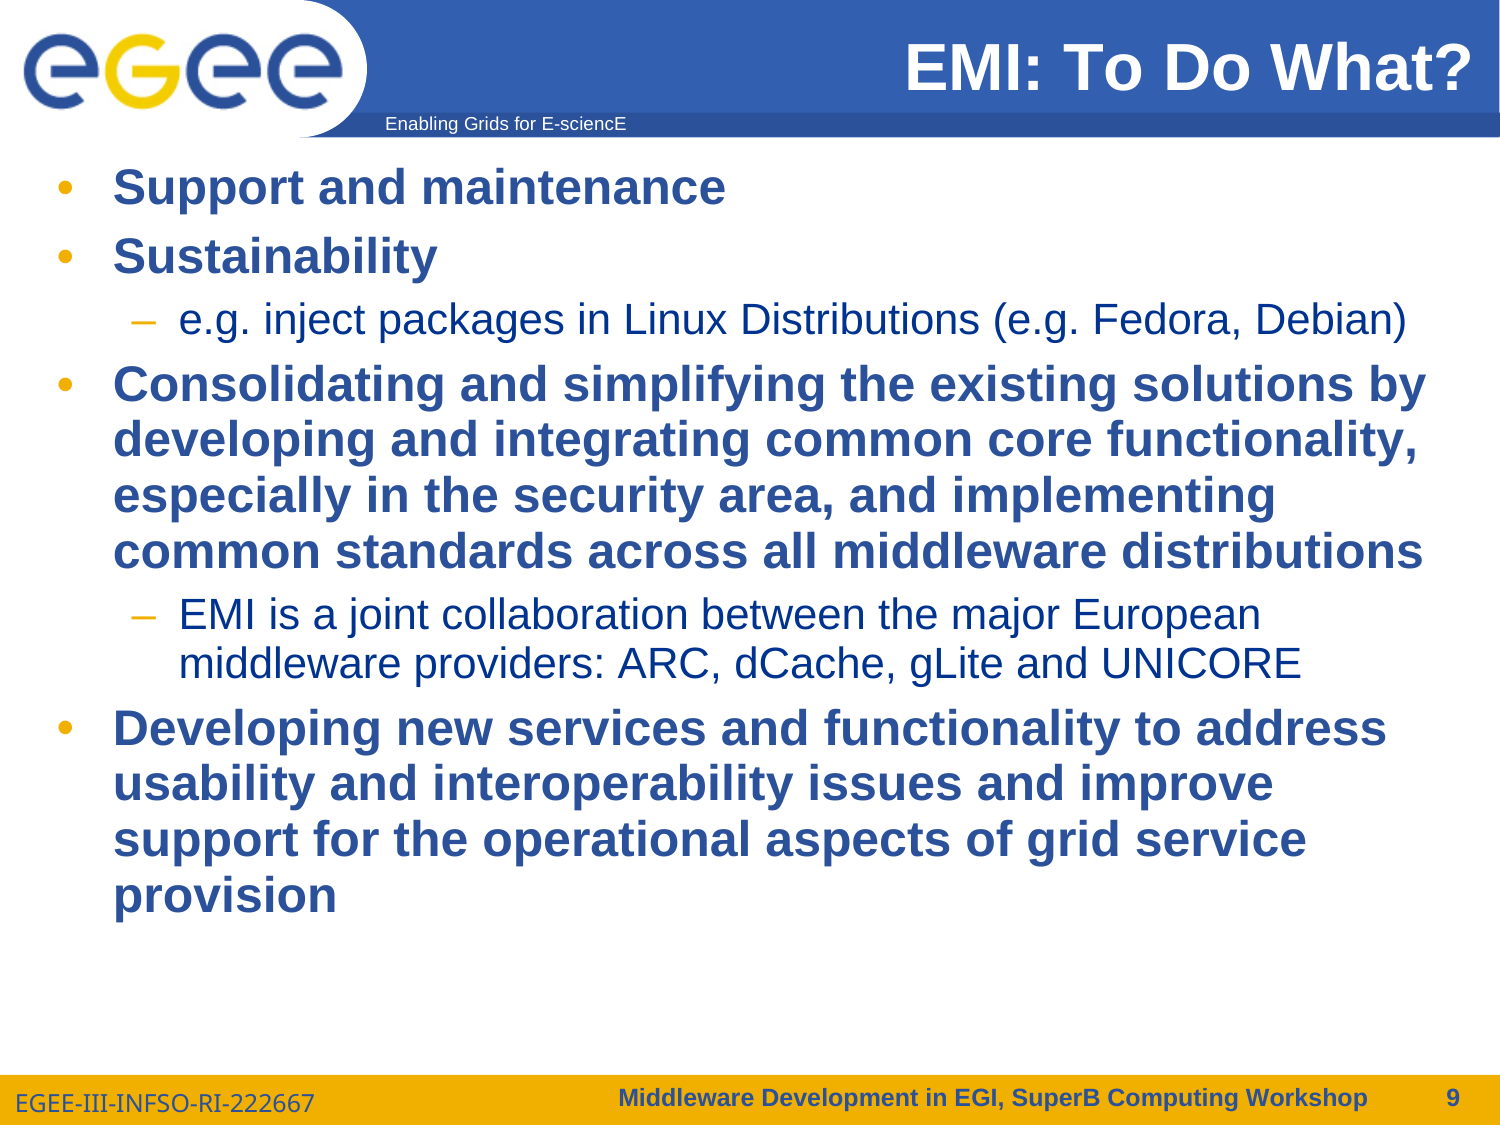

# EMI: To Do What?
Support and maintenance
Sustainability
e.g. inject packages in Linux Distributions (e.g. Fedora, Debian)
Consolidating and simplifying the existing solutions by developing and integrating common core functionality, especially in the security area, and implementing common standards across all middleware distributions
EMI is a joint collaboration between the major European middleware providers: ARC, dCache, gLite and UNICORE
Developing new services and functionality to address usability and interoperability issues and improve support for the operational aspects of grid service provision
Middleware Development in EGI, SuperB Computing Workshop
9